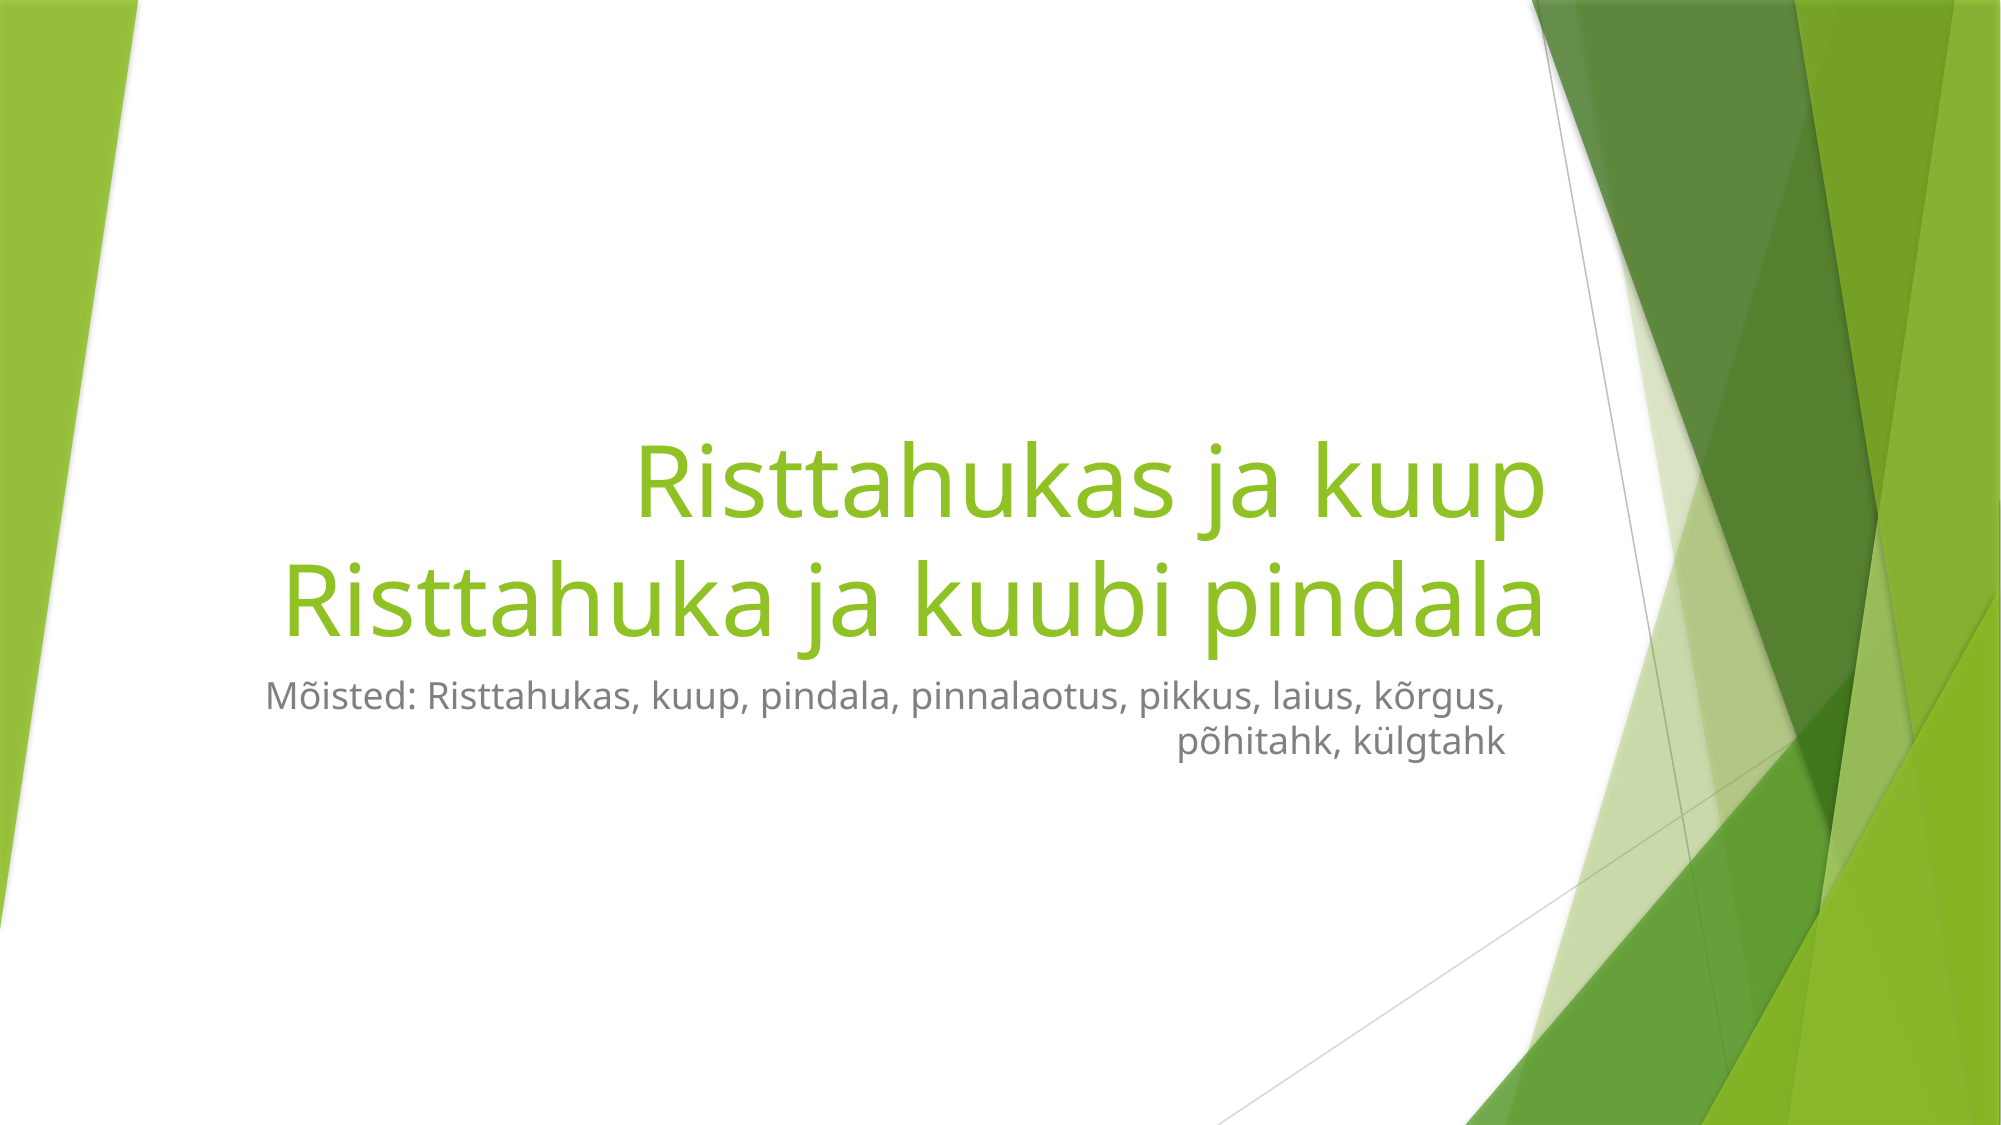

# Risttahukas ja kuup Risttahuka ja kuubi pindala
Mõisted: Risttahukas, kuup, pindala, pinnalaotus, pikkus, laius, kõrgus, põhitahk, külgtahk